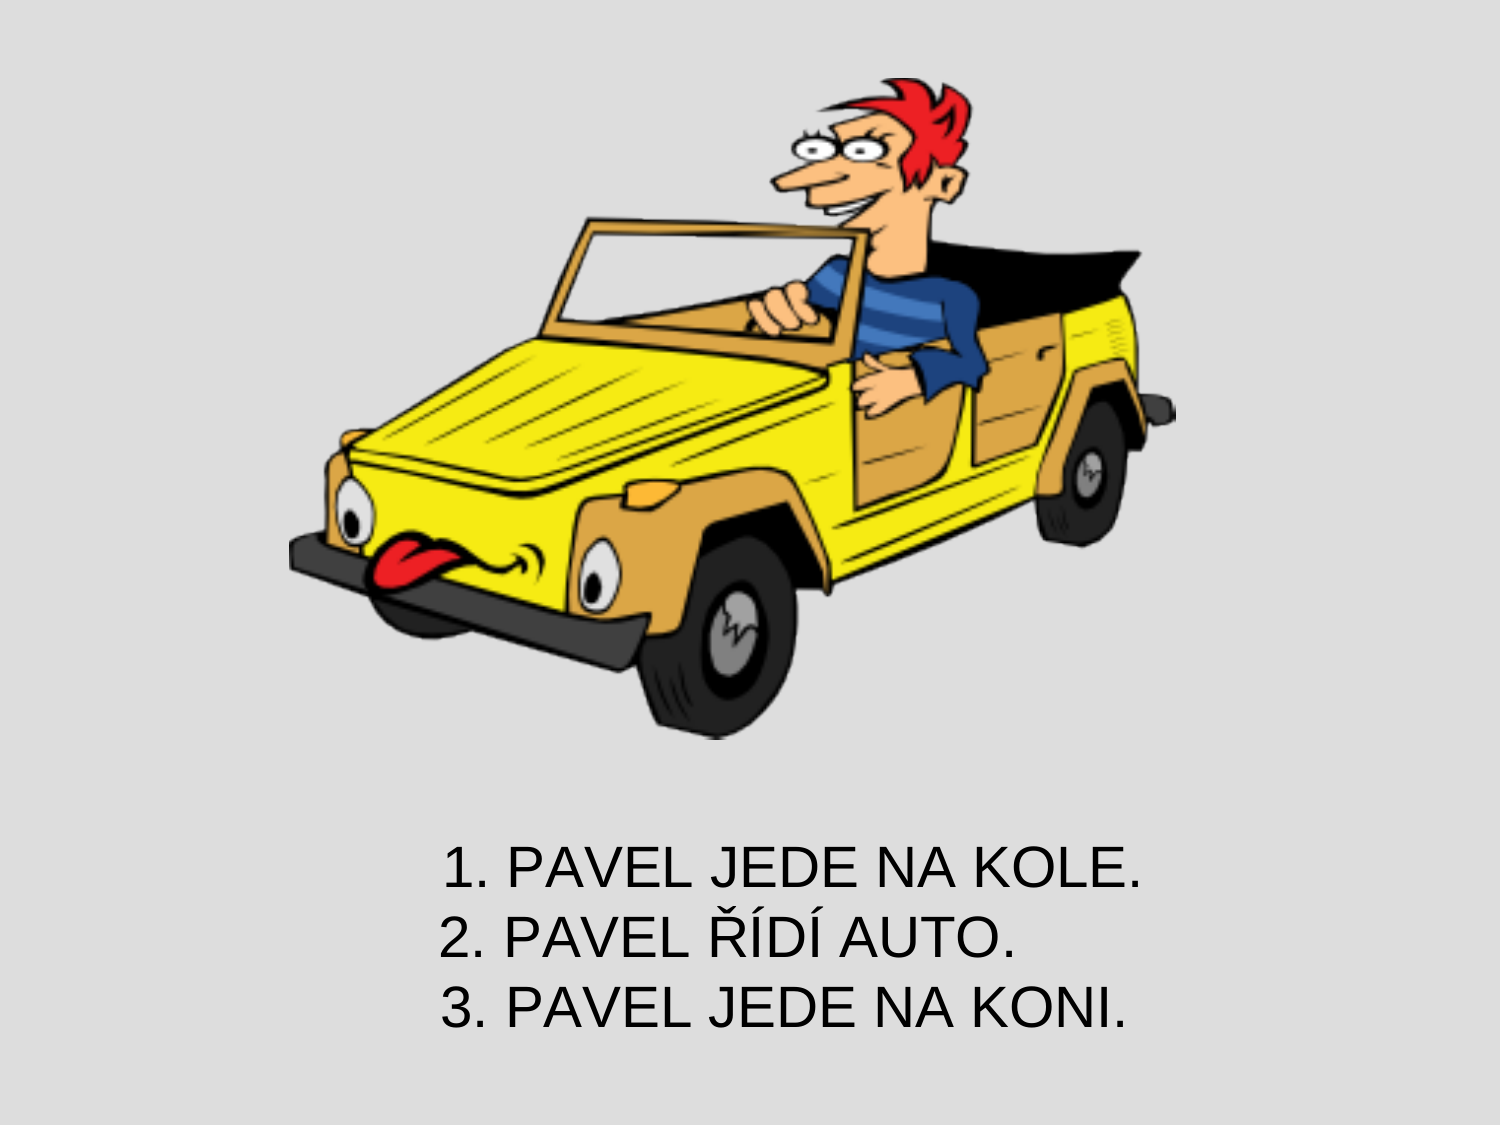

# 1. PAVEL JEDE NA KOLE. 2. PAVEL ŘÍDÍ AUTO. 3. PAVEL JEDE NA KONI.